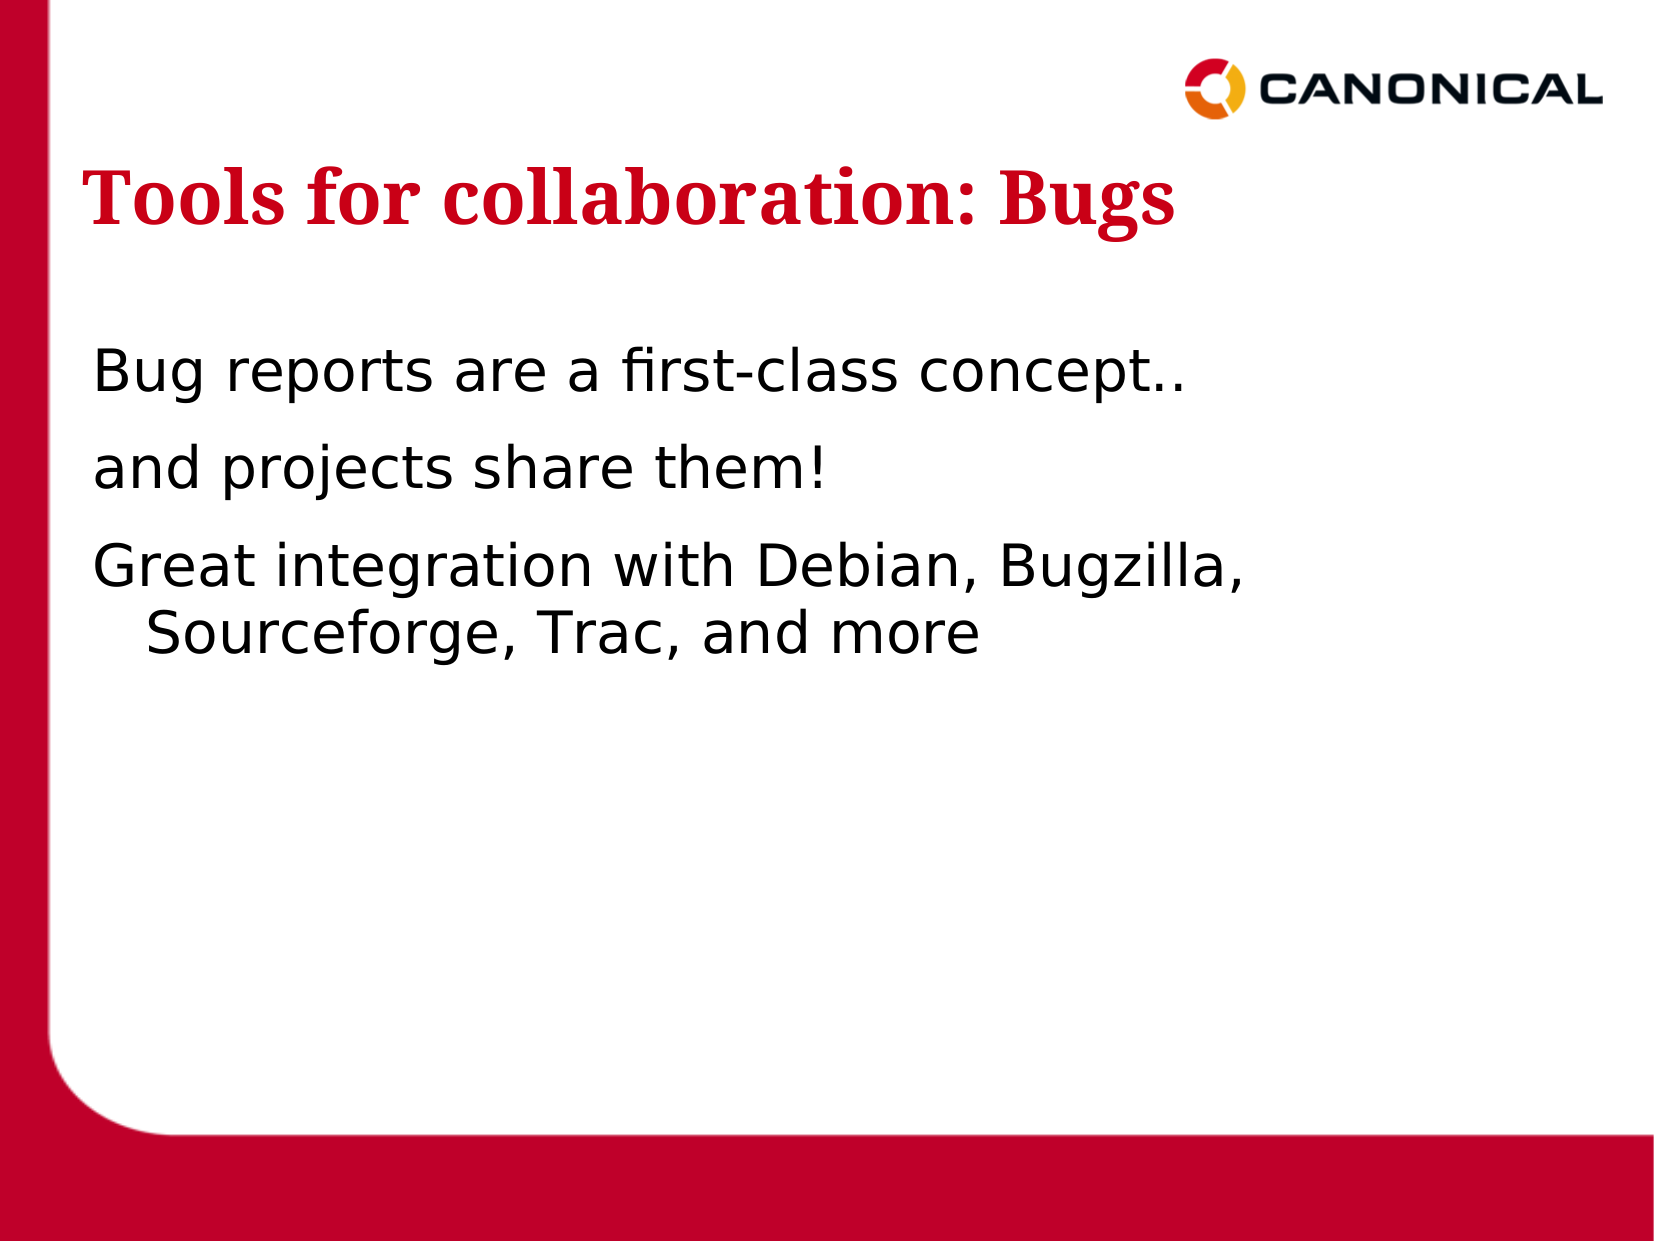

# Tools for collaboration: Bugs
Bug reports are a first-class concept..
and projects share them!
Great integration with Debian, Bugzilla, Sourceforge, Trac, and more